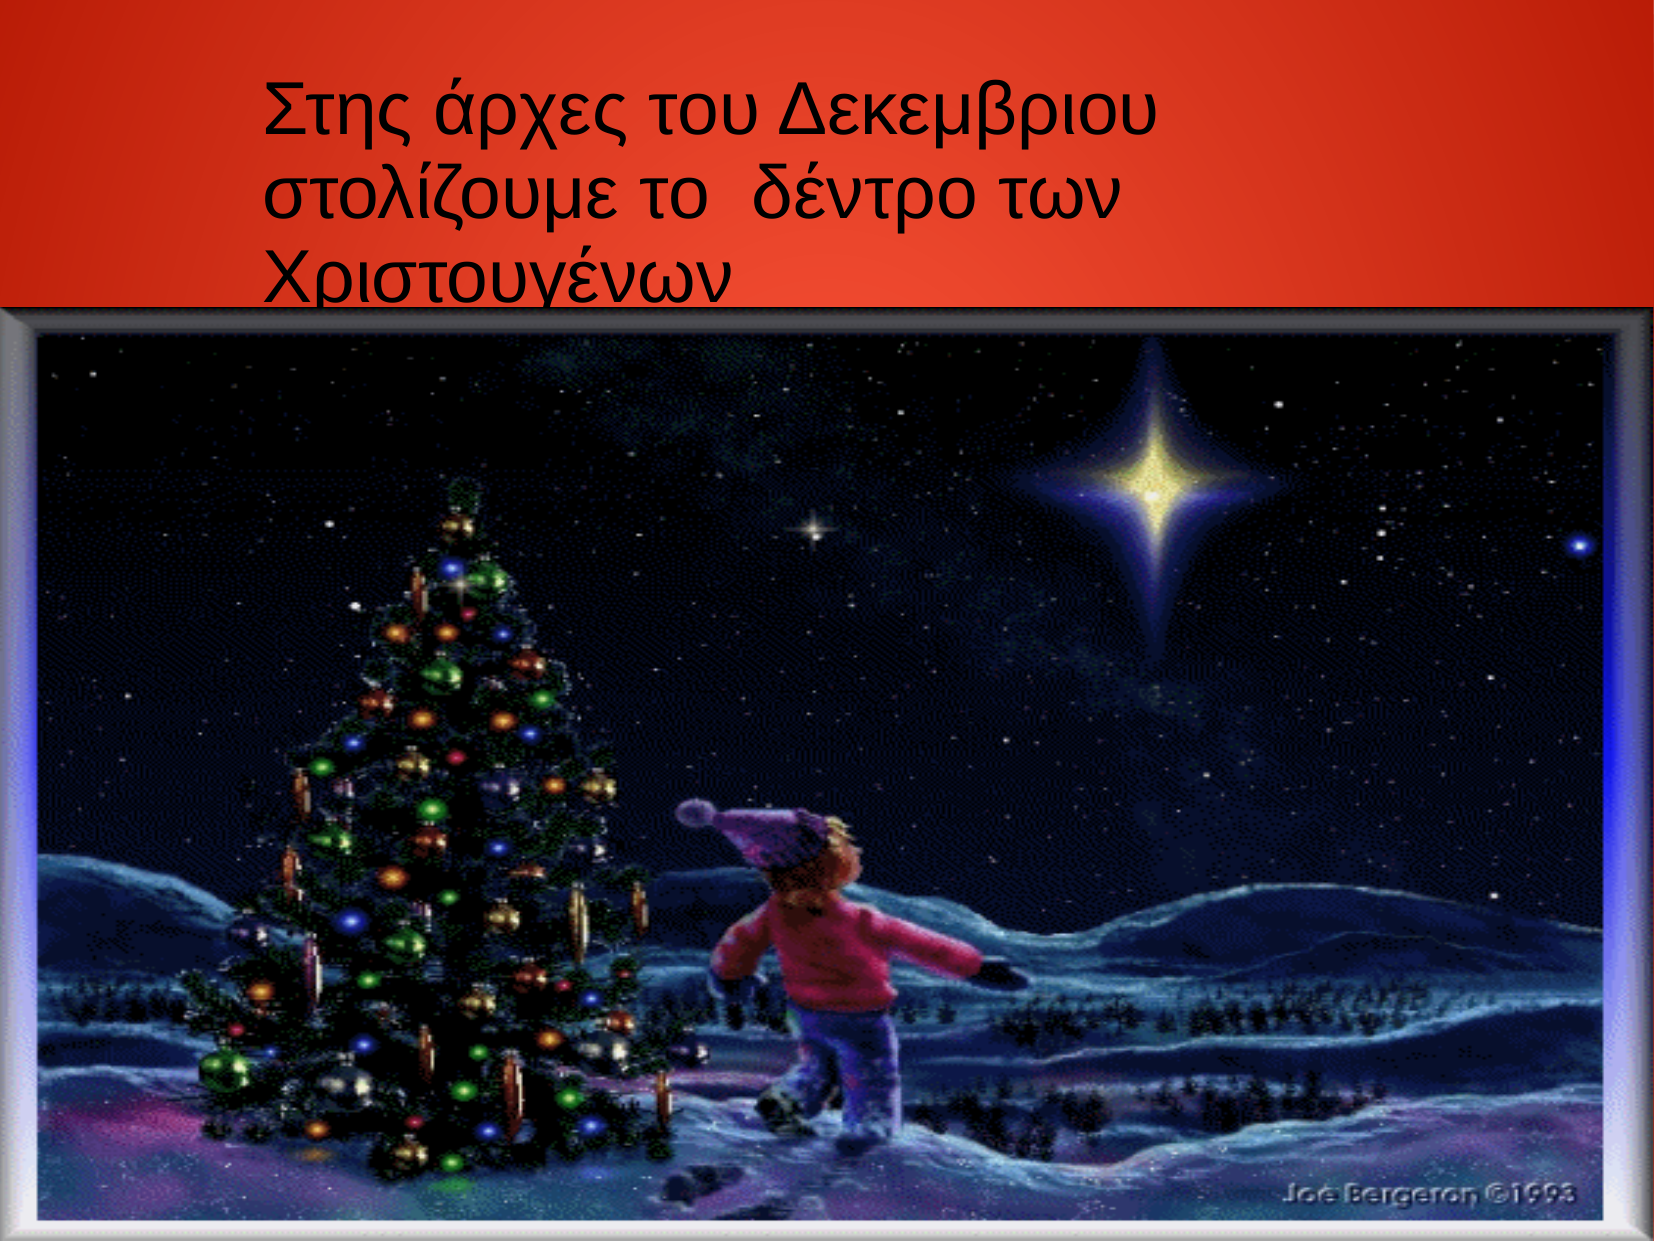

Στης άρχες του Δεκεμβριου στολίζουμε το δέντρο των Χριστουγένων